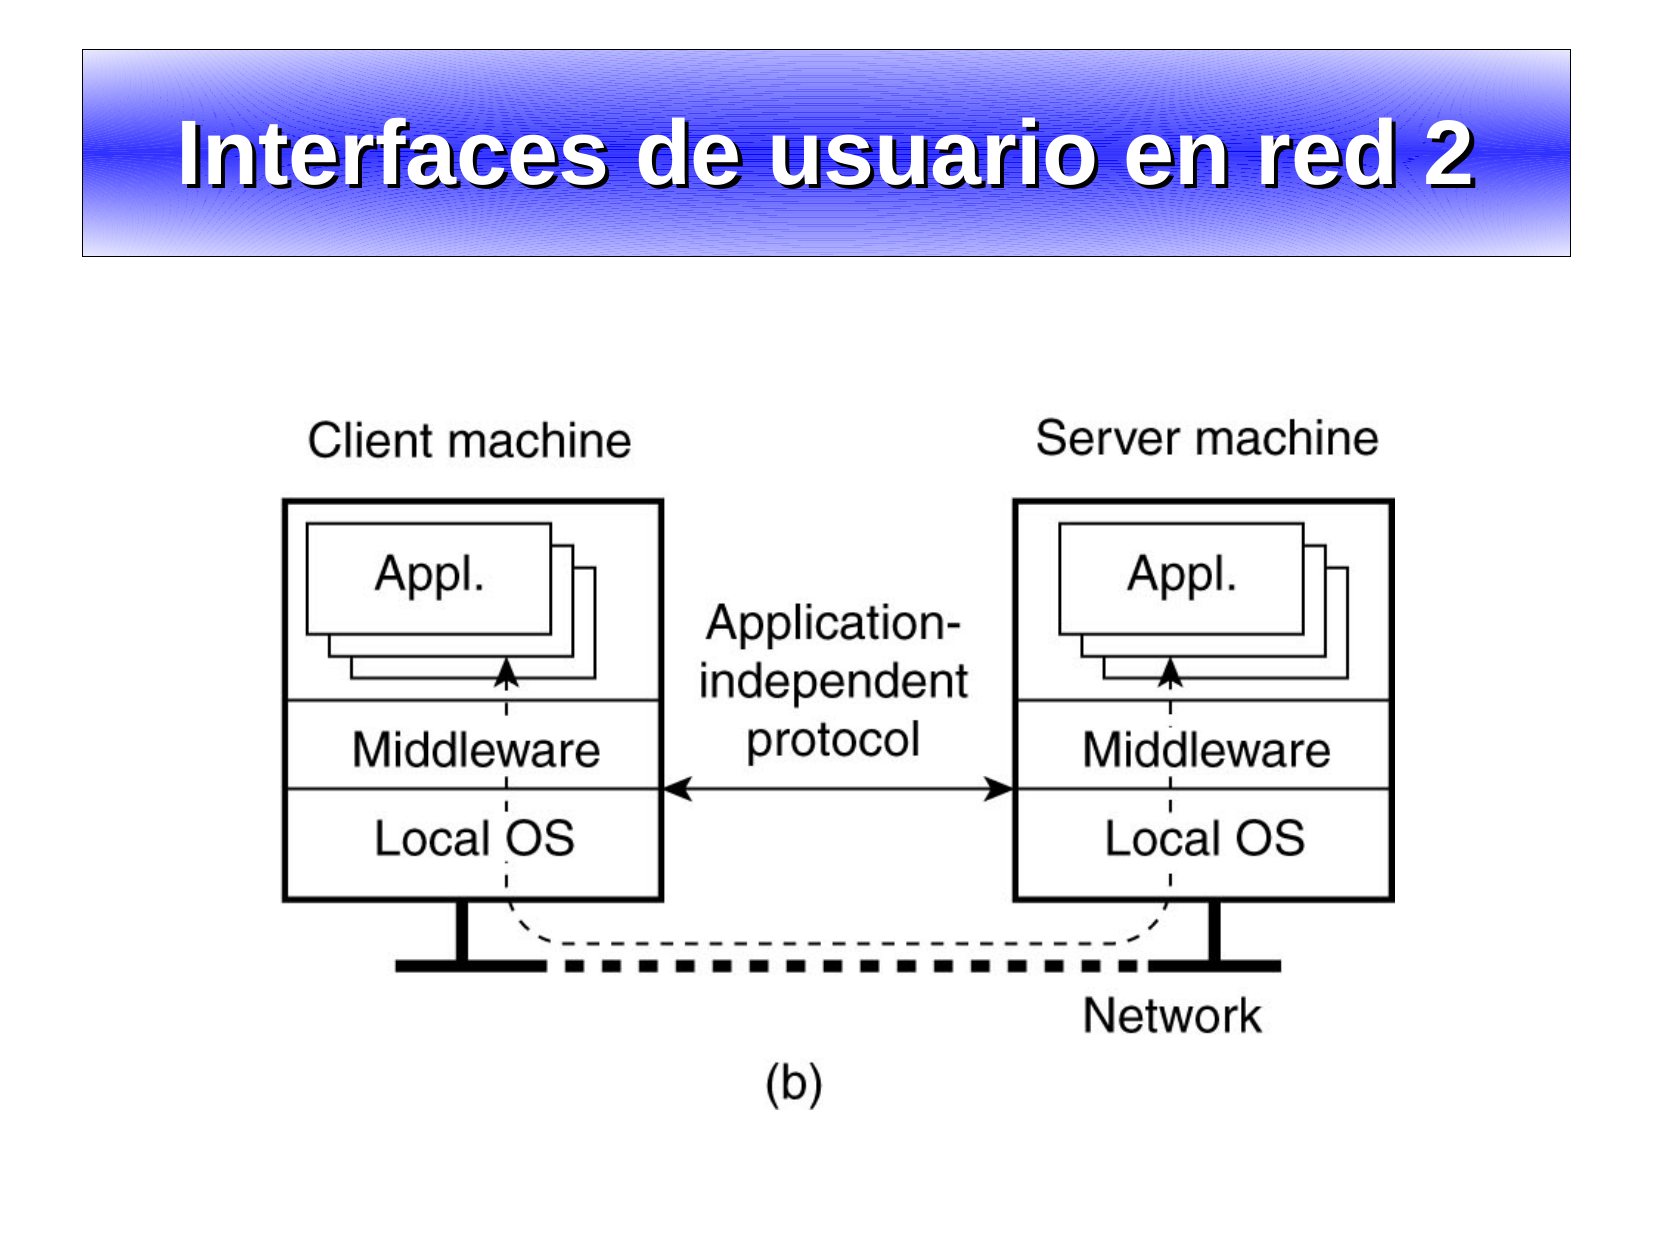

# Interfaces de usuario en red 2